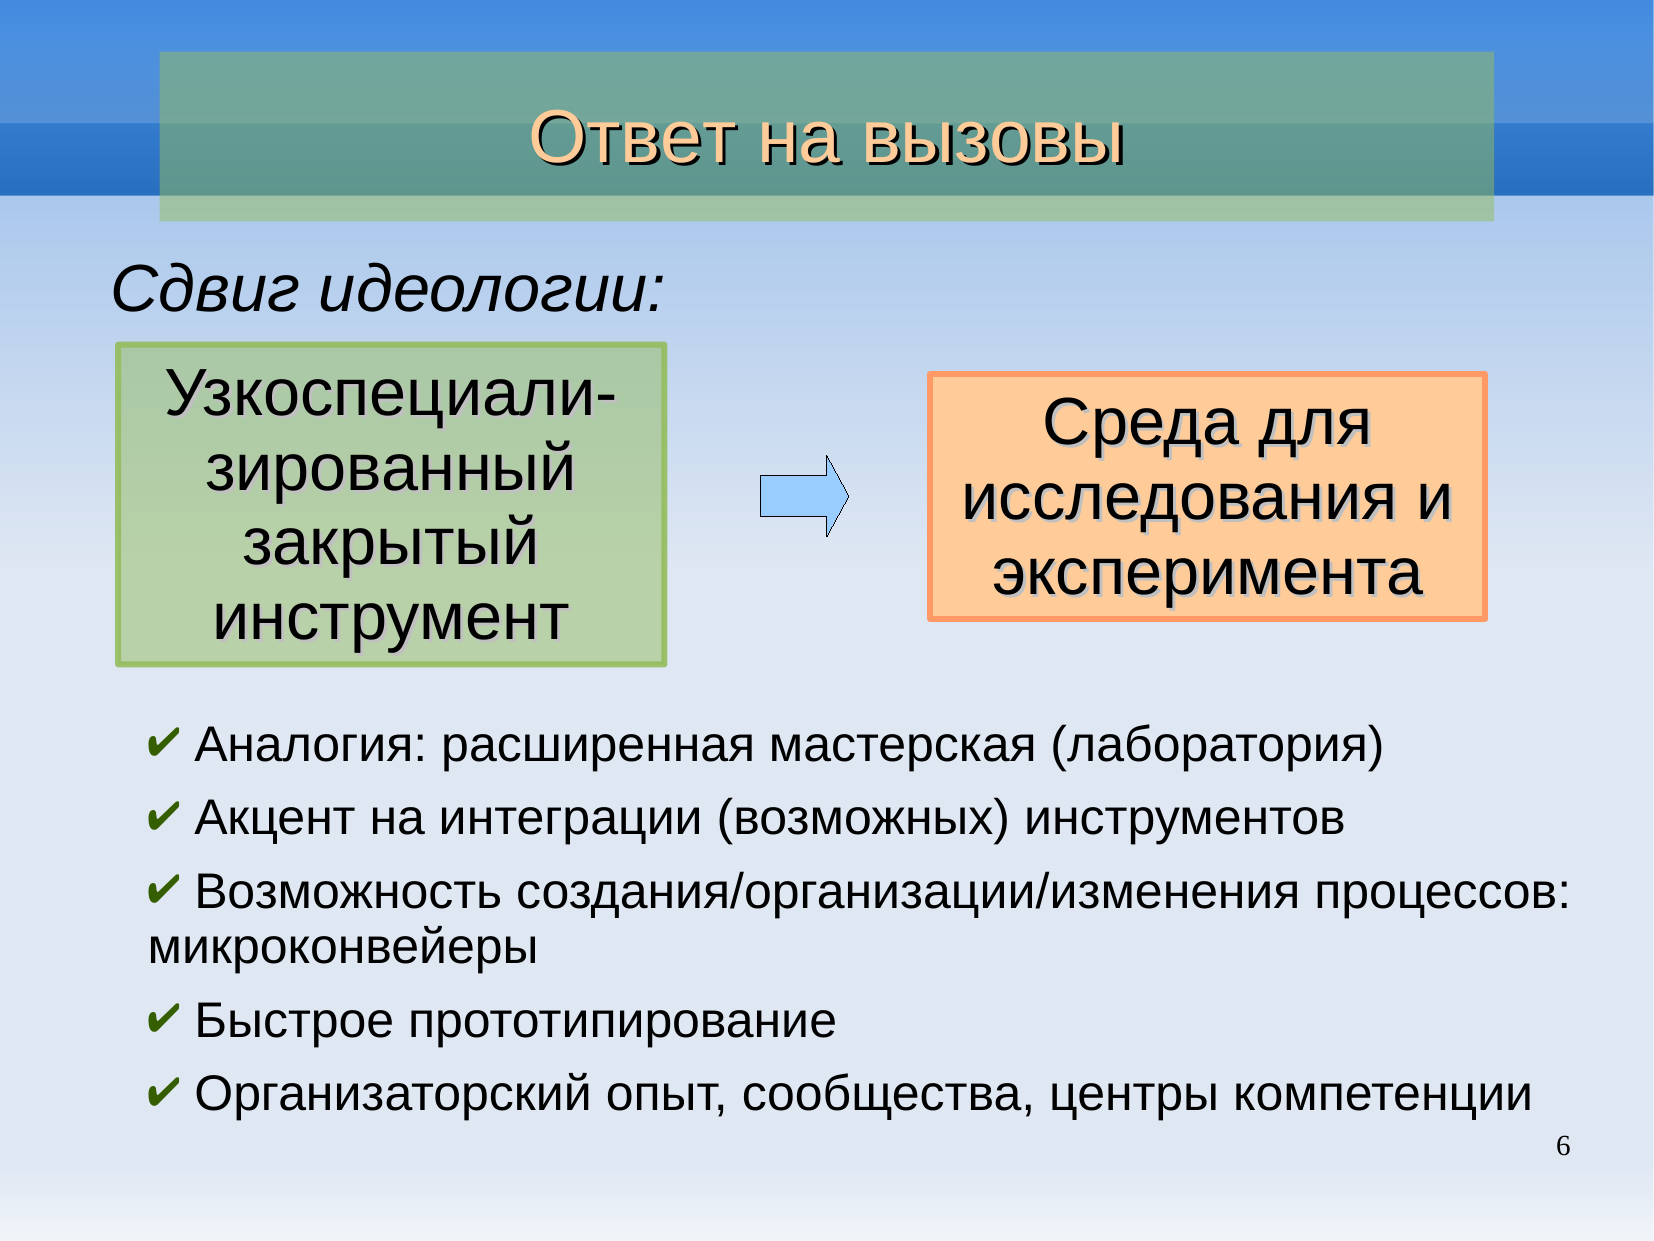

# Ответ на вызовы
Сдвиг идеологии:
Узкоспециали-зированный закрытый инструмент
Среда для исследования и эксперимента
 Аналогия: расширенная мастерская (лаборатория)
 Акцент на интеграции (возможных) инструментов
 Возможность создания/организации/изменения процессов: микроконвейеры
 Быстрое прототипирование
 Организаторский опыт, сообщества, центры компетенции
6